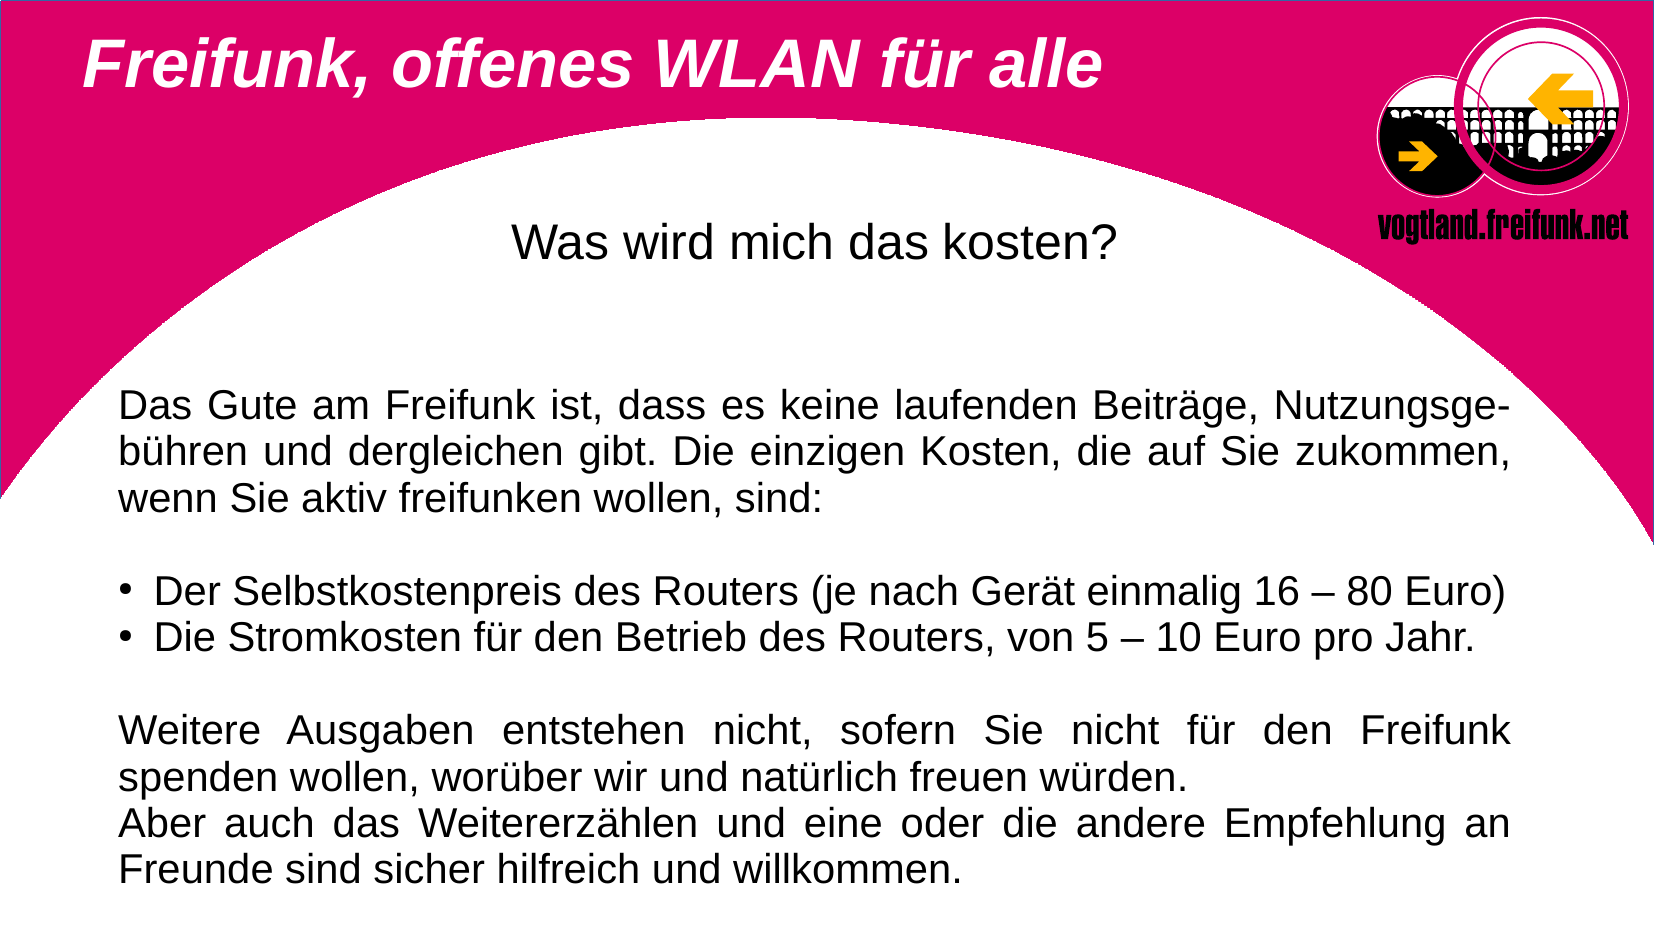

# Freifunk, offenes WLAN für alle
Was wird mich das kosten?
Das Gute am Freifunk ist, dass es keine laufenden Beiträge, Nutzungsge-bühren und dergleichen gibt. Die einzigen Kosten, die auf Sie zukommen, wenn Sie aktiv freifunken wollen, sind:
Der Selbstkostenpreis des Routers (je nach Gerät einmalig 16 – 80 Euro)
Die Stromkosten für den Betrieb des Routers, von 5 – 10 Euro pro Jahr.
Weitere Ausgaben entstehen nicht, sofern Sie nicht für den Freifunk spenden wollen, worüber wir und natürlich freuen würden.
Aber auch das Weitererzählen und eine oder die andere Empfehlung an Freunde sind sicher hilfreich und willkommen.